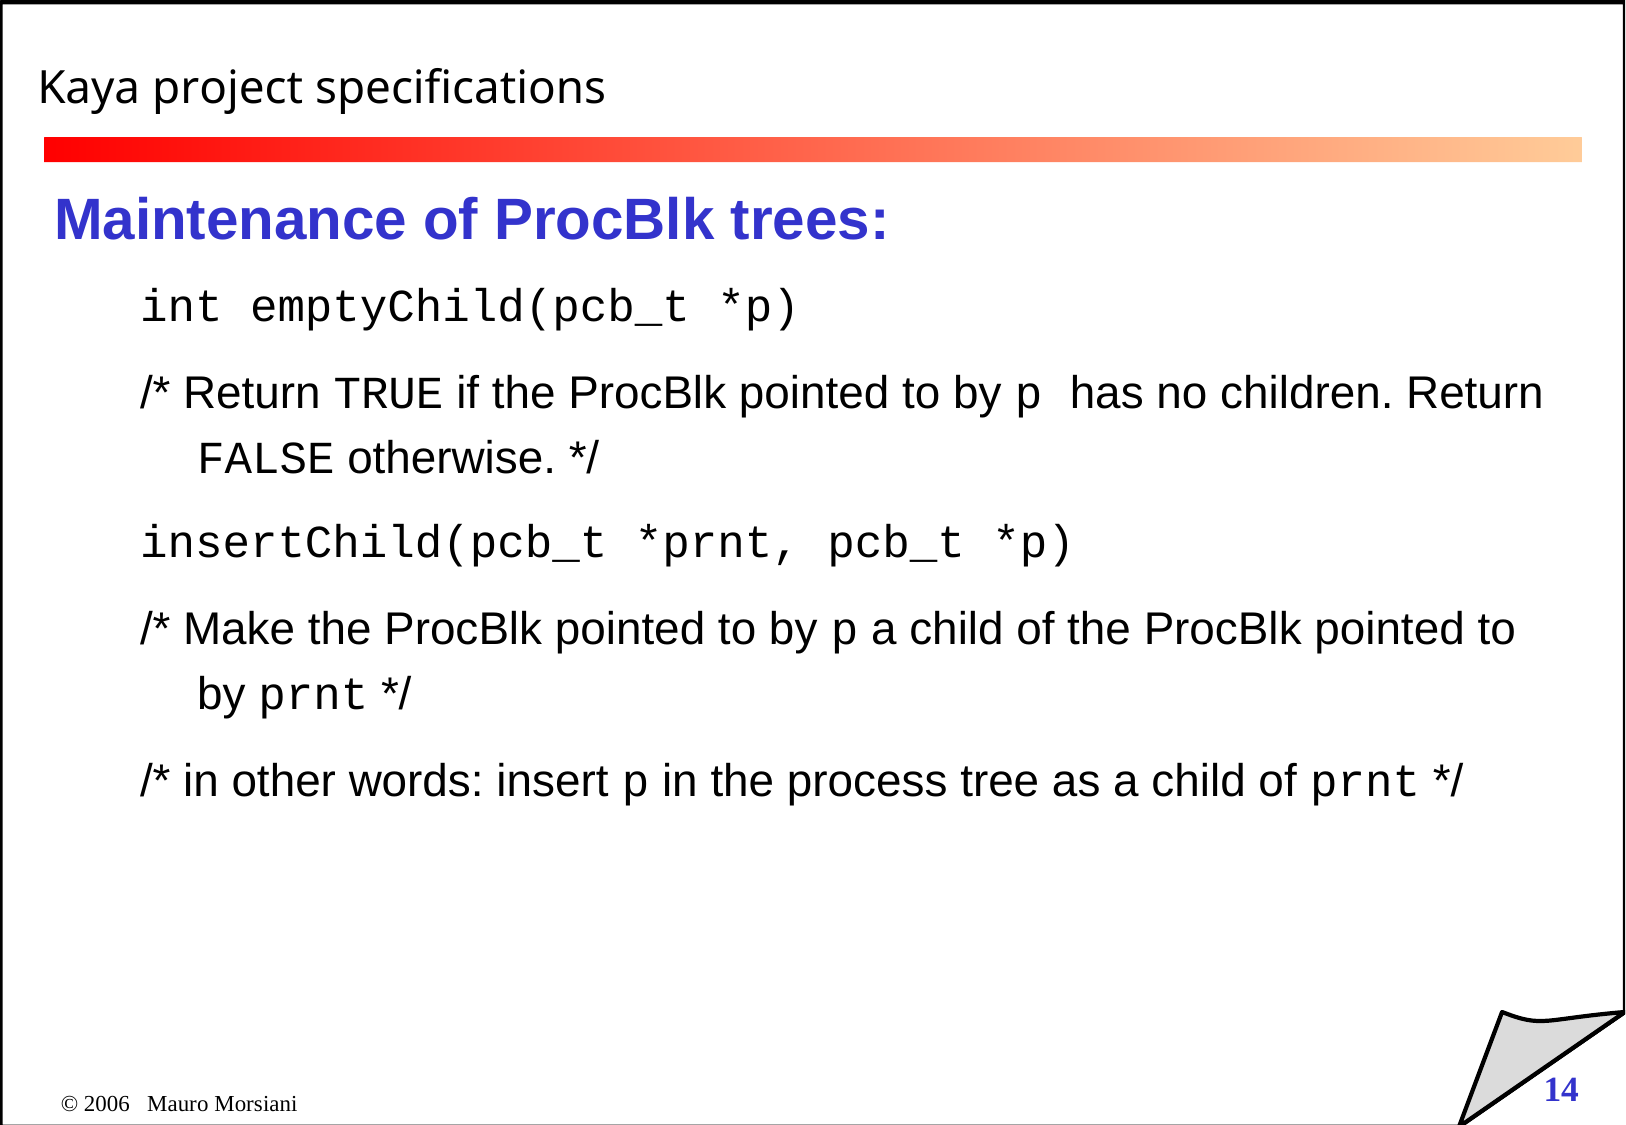

# Kaya project specifications
Maintenance of ProcBlk trees:
int emptyChild(pcb_t *p)
/* Return TRUE if the ProcBlk pointed to by p has no children. Return FALSE otherwise. */
insertChild(pcb_t *prnt, pcb_t *p)
/* Make the ProcBlk pointed to by p a child of the ProcBlk pointed to by prnt */
/* in other words: insert p in the process tree as a child of prnt */